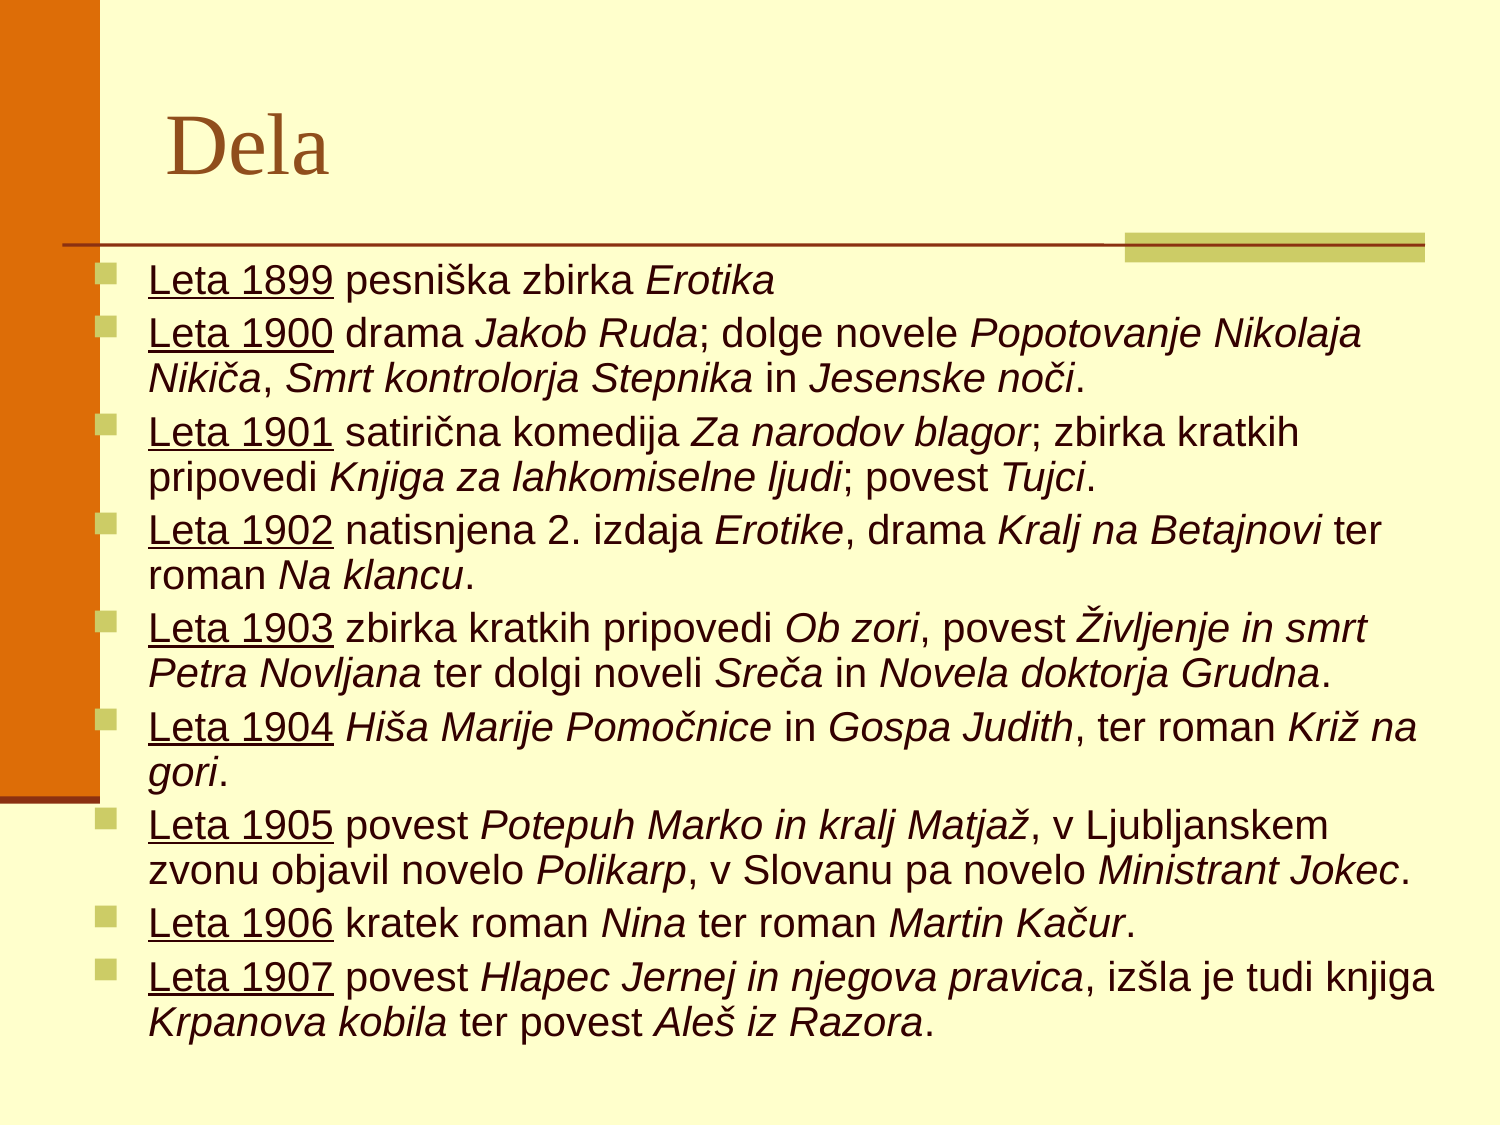

# Dela
Leta 1899 pesniška zbirka Erotika
Leta 1900 drama Jakob Ruda; dolge novele Popotovanje Nikolaja Nikiča, Smrt kontrolorja Stepnika in Jesenske noči.
Leta 1901 satirična komedija Za narodov blagor; zbirka kratkih pripovedi Knjiga za lahkomiselne ljudi; povest Tujci.
Leta 1902 natisnjena 2. izdaja Erotike, drama Kralj na Betajnovi ter roman Na klancu.
Leta 1903 zbirka kratkih pripovedi Ob zori, povest Življenje in smrt Petra Novljana ter dolgi noveli Sreča in Novela doktorja Grudna.
Leta 1904 Hiša Marije Pomočnice in Gospa Judith, ter roman Križ na gori.
Leta 1905 povest Potepuh Marko in kralj Matjaž, v Ljubljanskem zvonu objavil novelo Polikarp, v Slovanu pa novelo Ministrant Jokec.
Leta 1906 kratek roman Nina ter roman Martin Kačur.
Leta 1907 povest Hlapec Jernej in njegova pravica, izšla je tudi knjiga Krpanova kobila ter povest Aleš iz Razora.